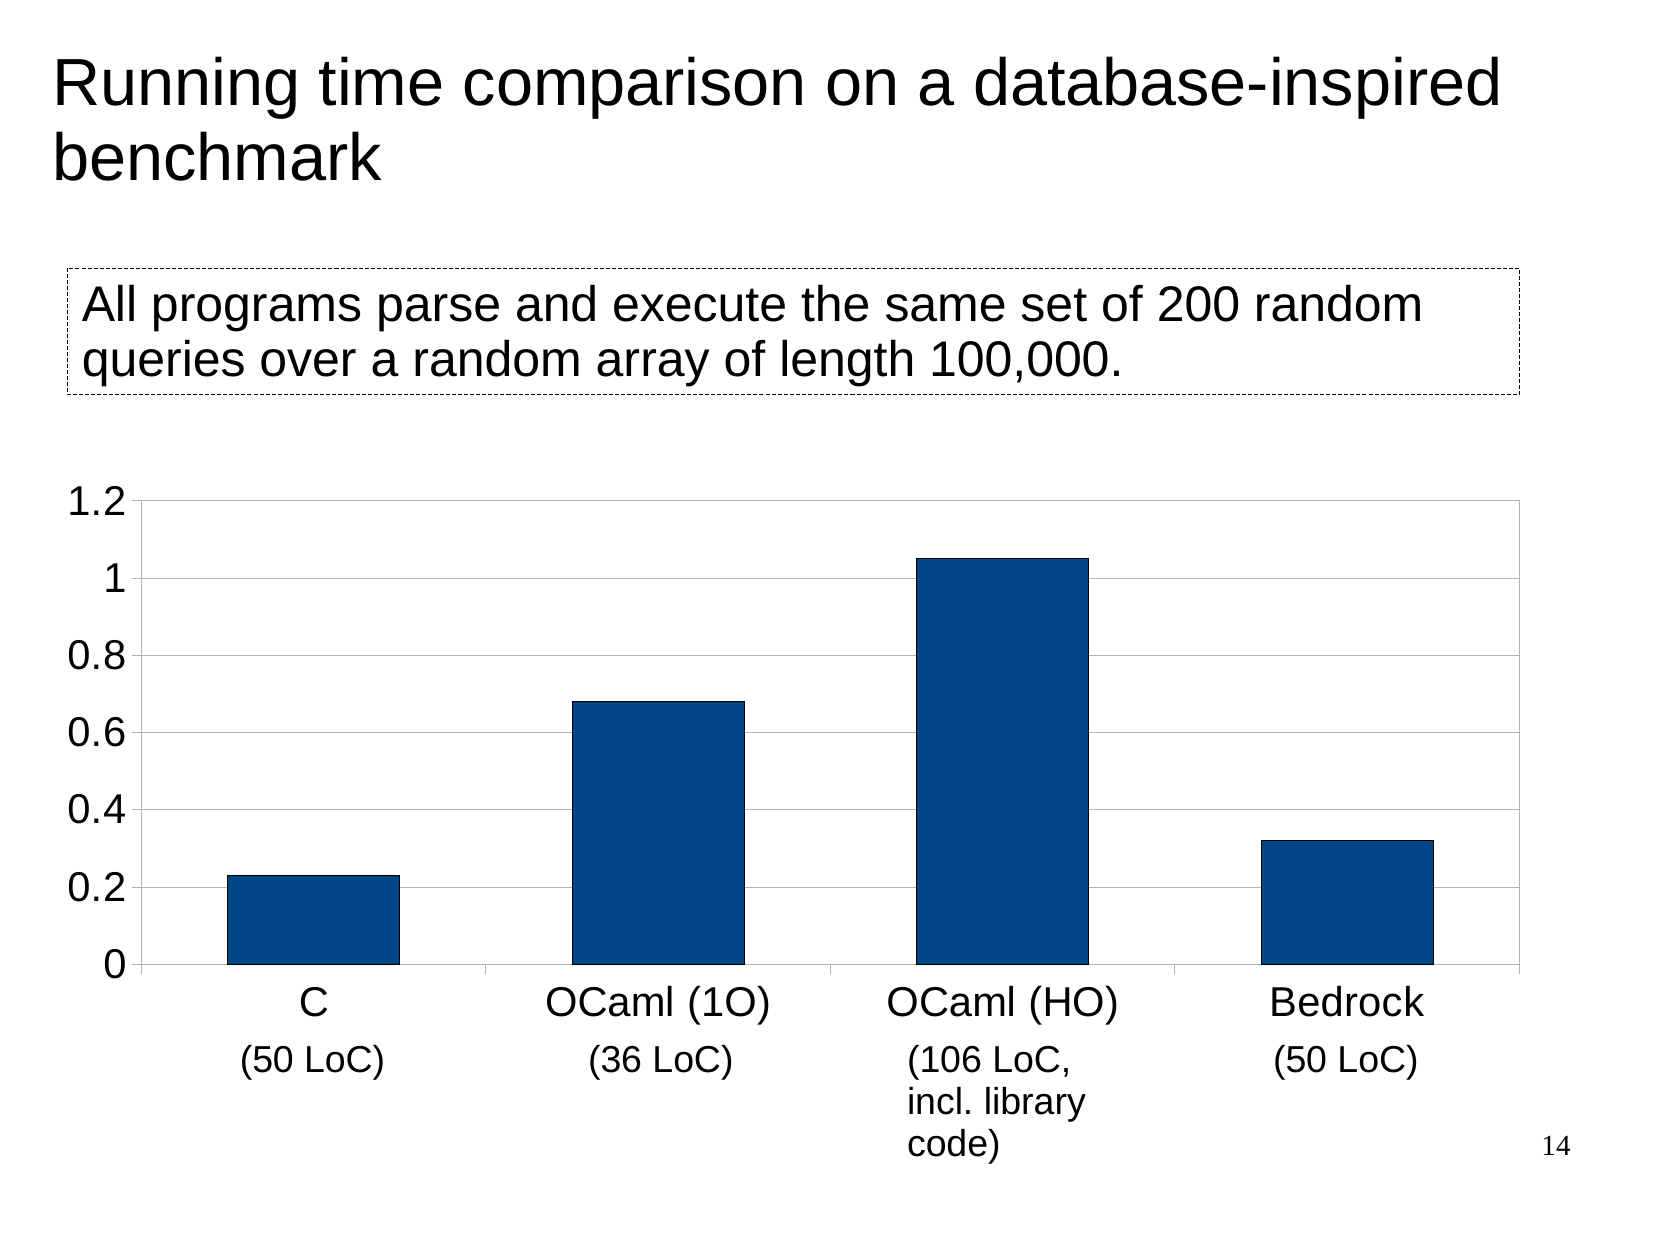

Running time comparison on a database-inspired benchmark
All programs parse and execute the same set of 200 random queries over a random array of length 100,000.
### Chart
| Category | Running time (s) |
|---|---|
| C | 0.23 |
| OCaml (1O) | 0.68 |
| OCaml (HO) | 1.05 |
| Bedrock | 0.32 |(50 LoC)
(36 LoC)
(106 LoC,
incl. library
code)
(50 LoC)
14